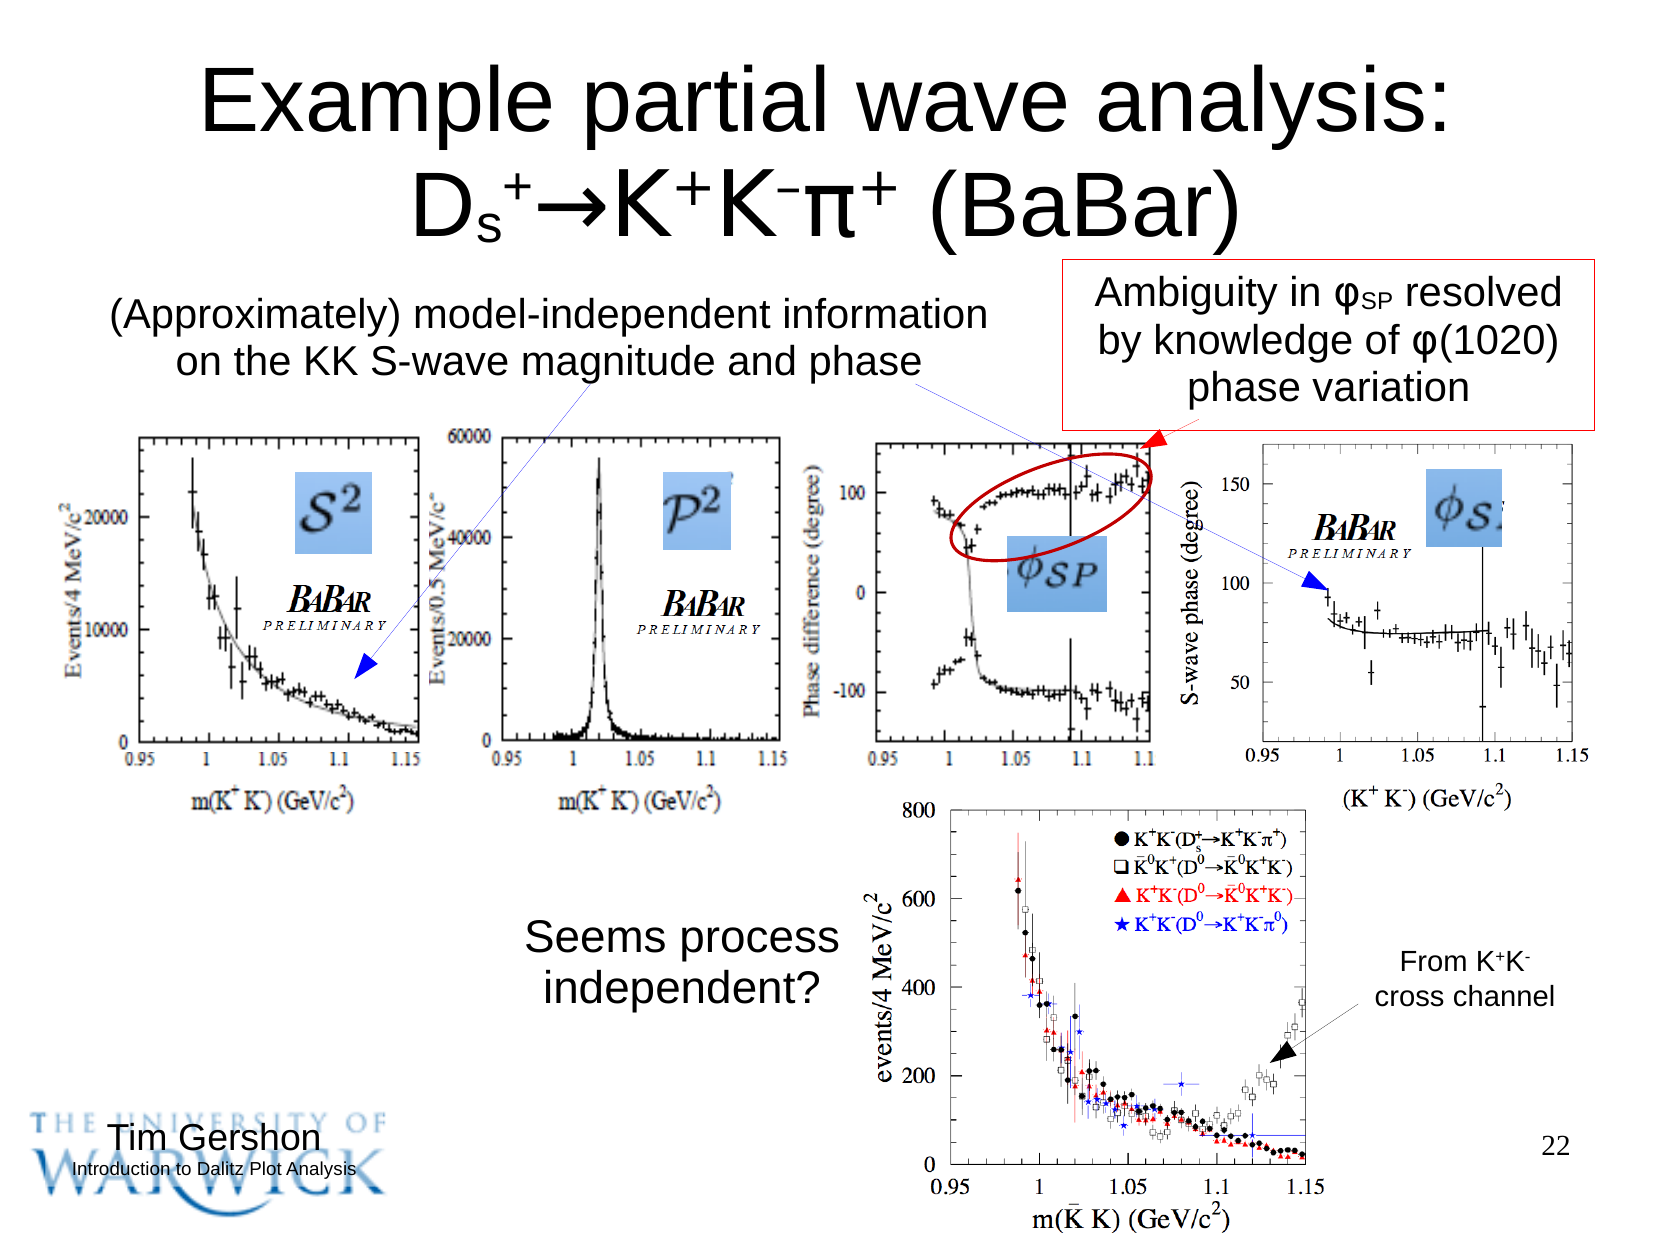

# Example partial wave analysis: Ds+→K+K–π+ (BaBar)
Ambiguity in φSP resolved by knowledge of φ(1020) phase variation
(Approximately) model-independent information on the KK S-wave magnitude and phase
Seems process independent?
From K+K-
cross channel
Tim Gershon
Introduction to Dalitz Plot Analysis
22